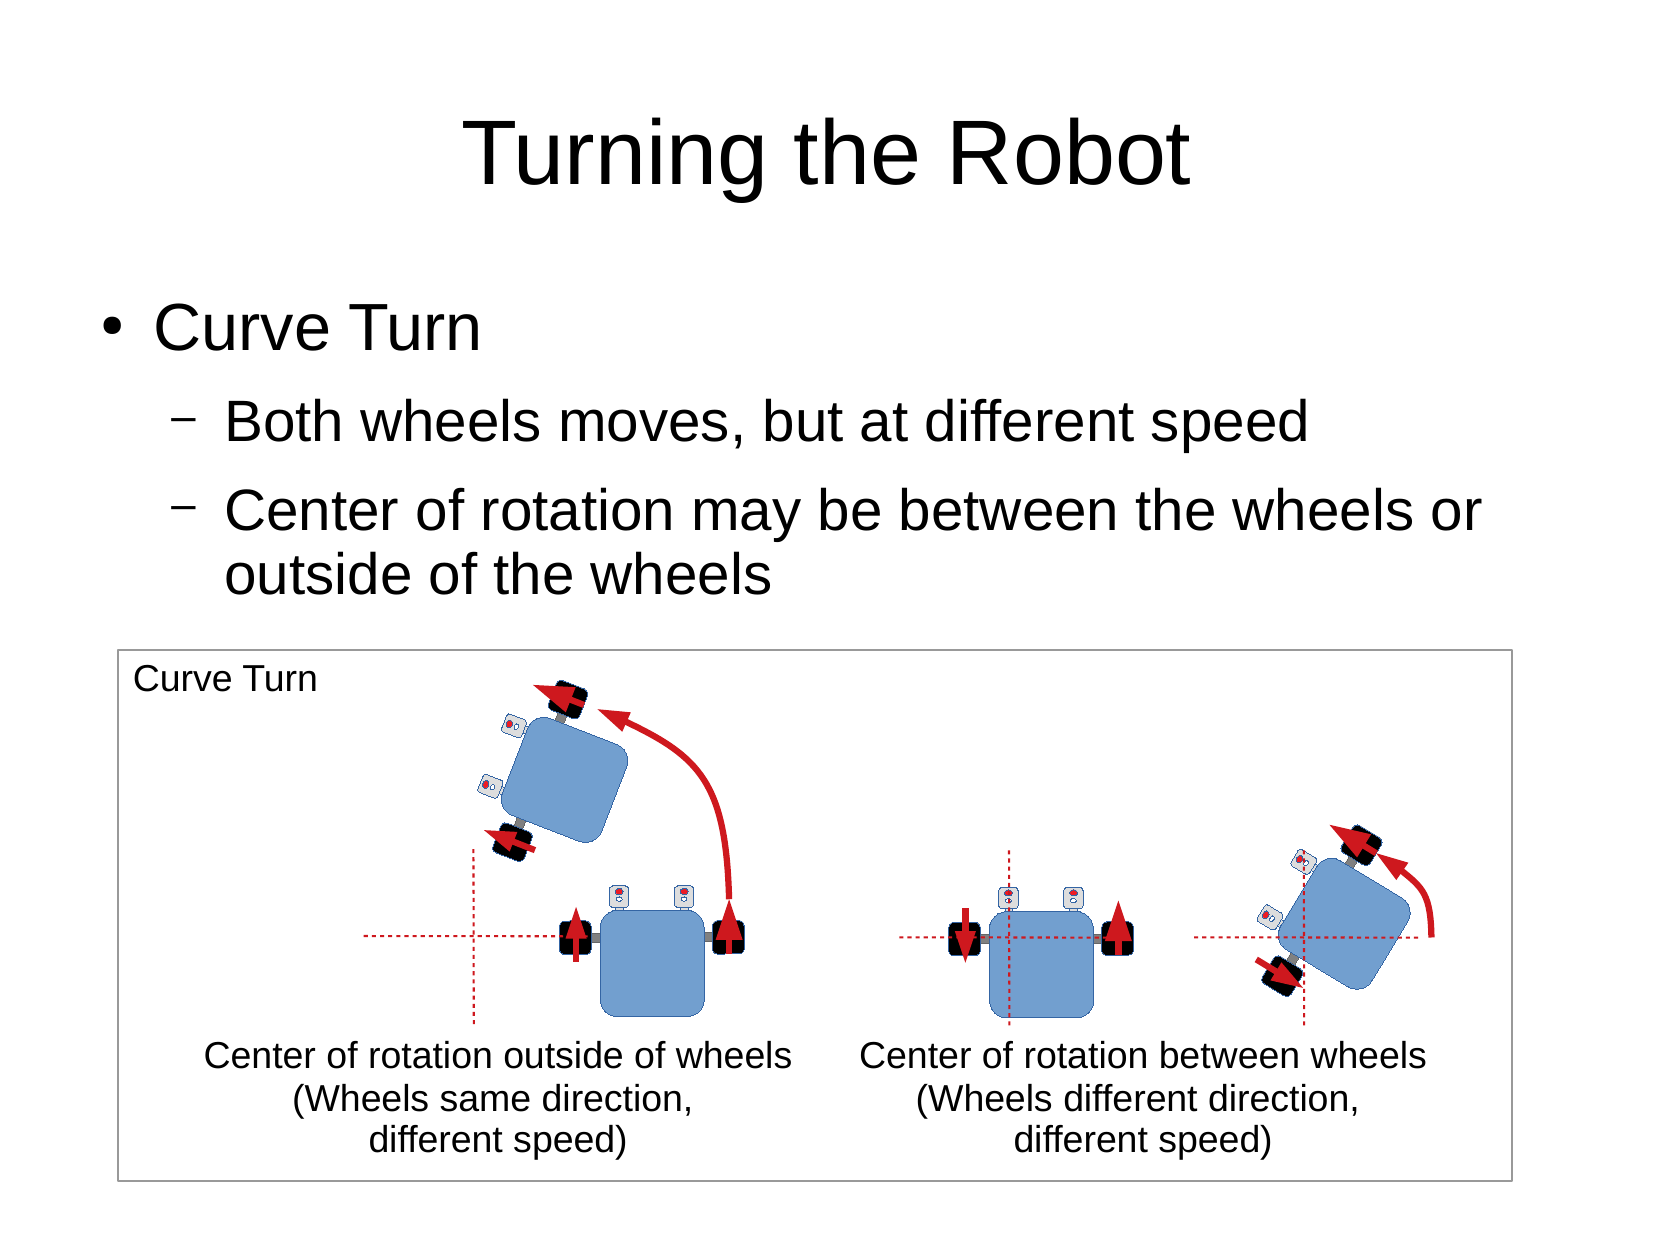

# Turning the Robot
Curve Turn
Both wheels moves, but at different speed
Center of rotation may be between the wheels or outside of the wheels
Curve Turn
Center of rotation outside of wheels
(Wheels same direction,
different speed)
Center of rotation between wheels
(Wheels different direction,
different speed)